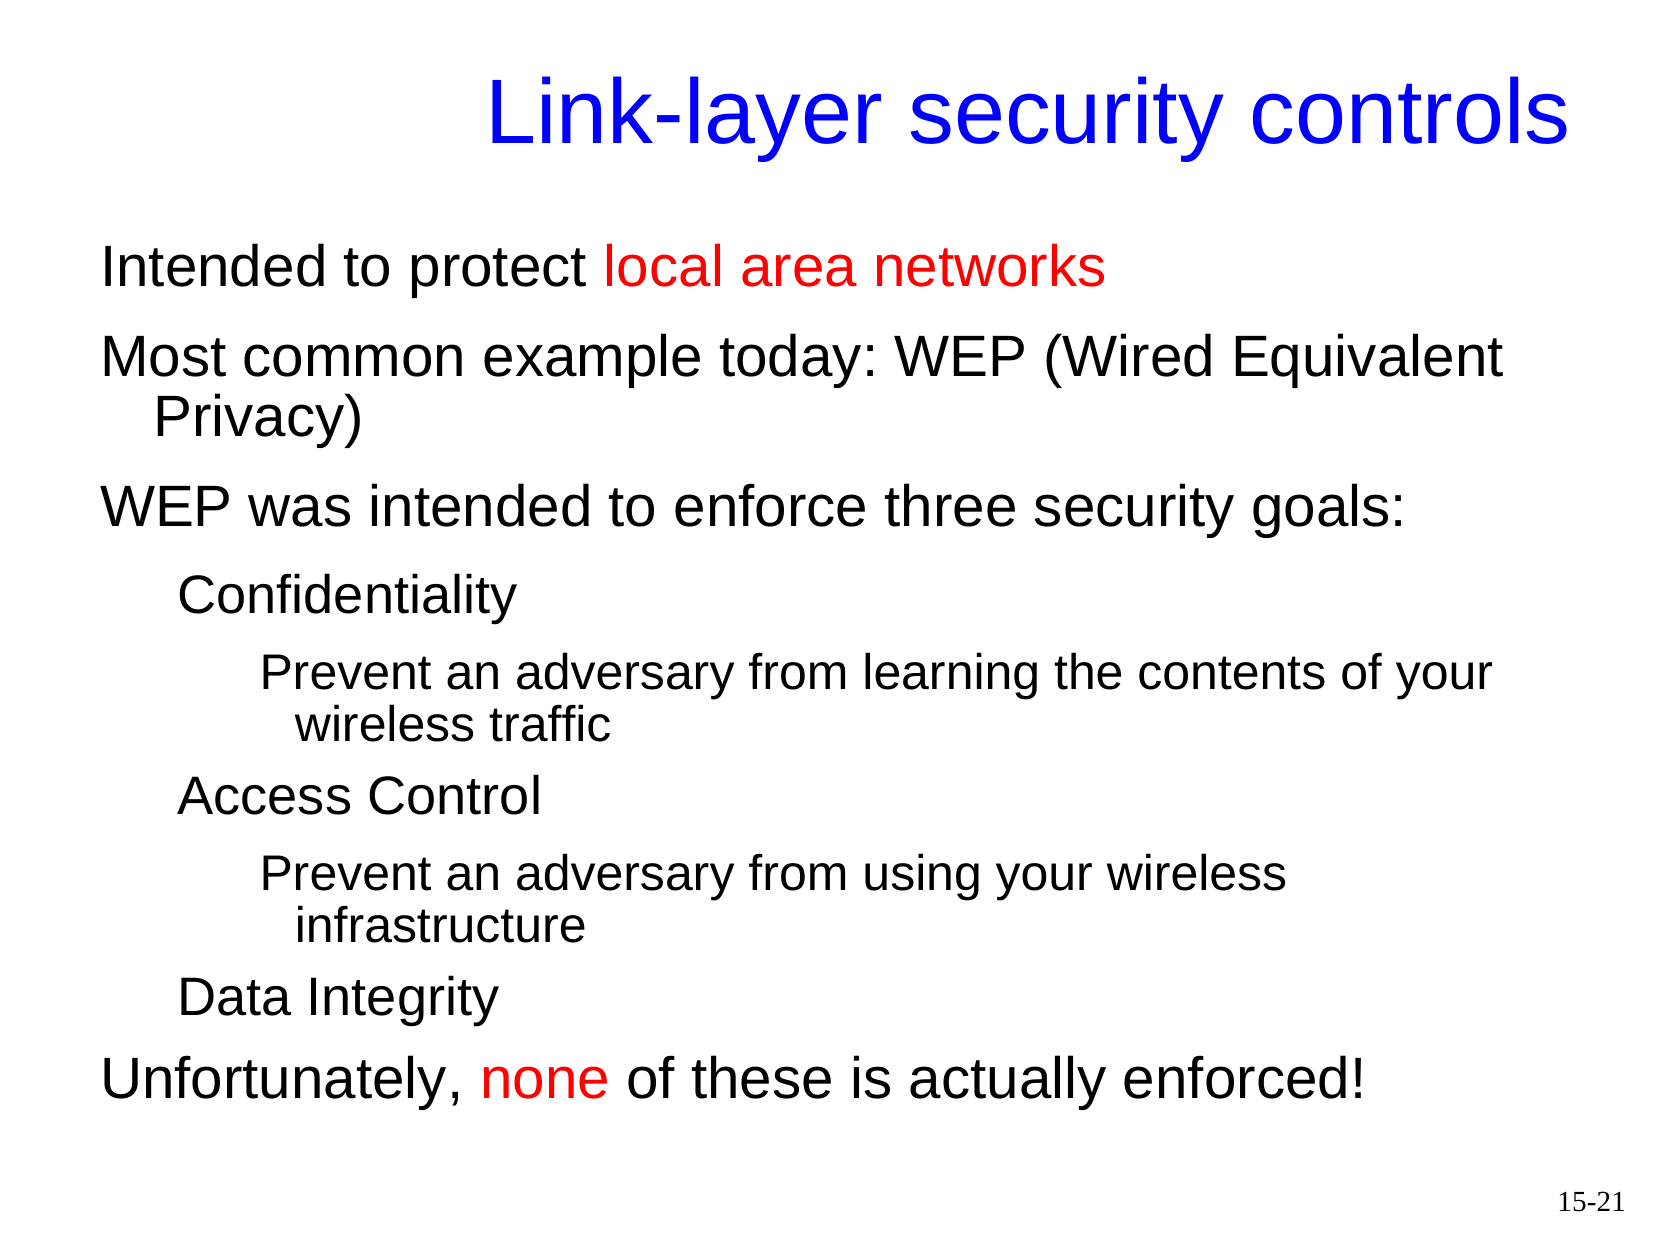

# Link-layer security controls
Intended to protect local area networks
Most common example today: WEP (Wired Equivalent Privacy)
WEP was intended to enforce three security goals:
Confidentiality
Prevent an adversary from learning the contents of your wireless traffic
Access Control
Prevent an adversary from using your wireless infrastructure
Data Integrity
Unfortunately, none of these is actually enforced!